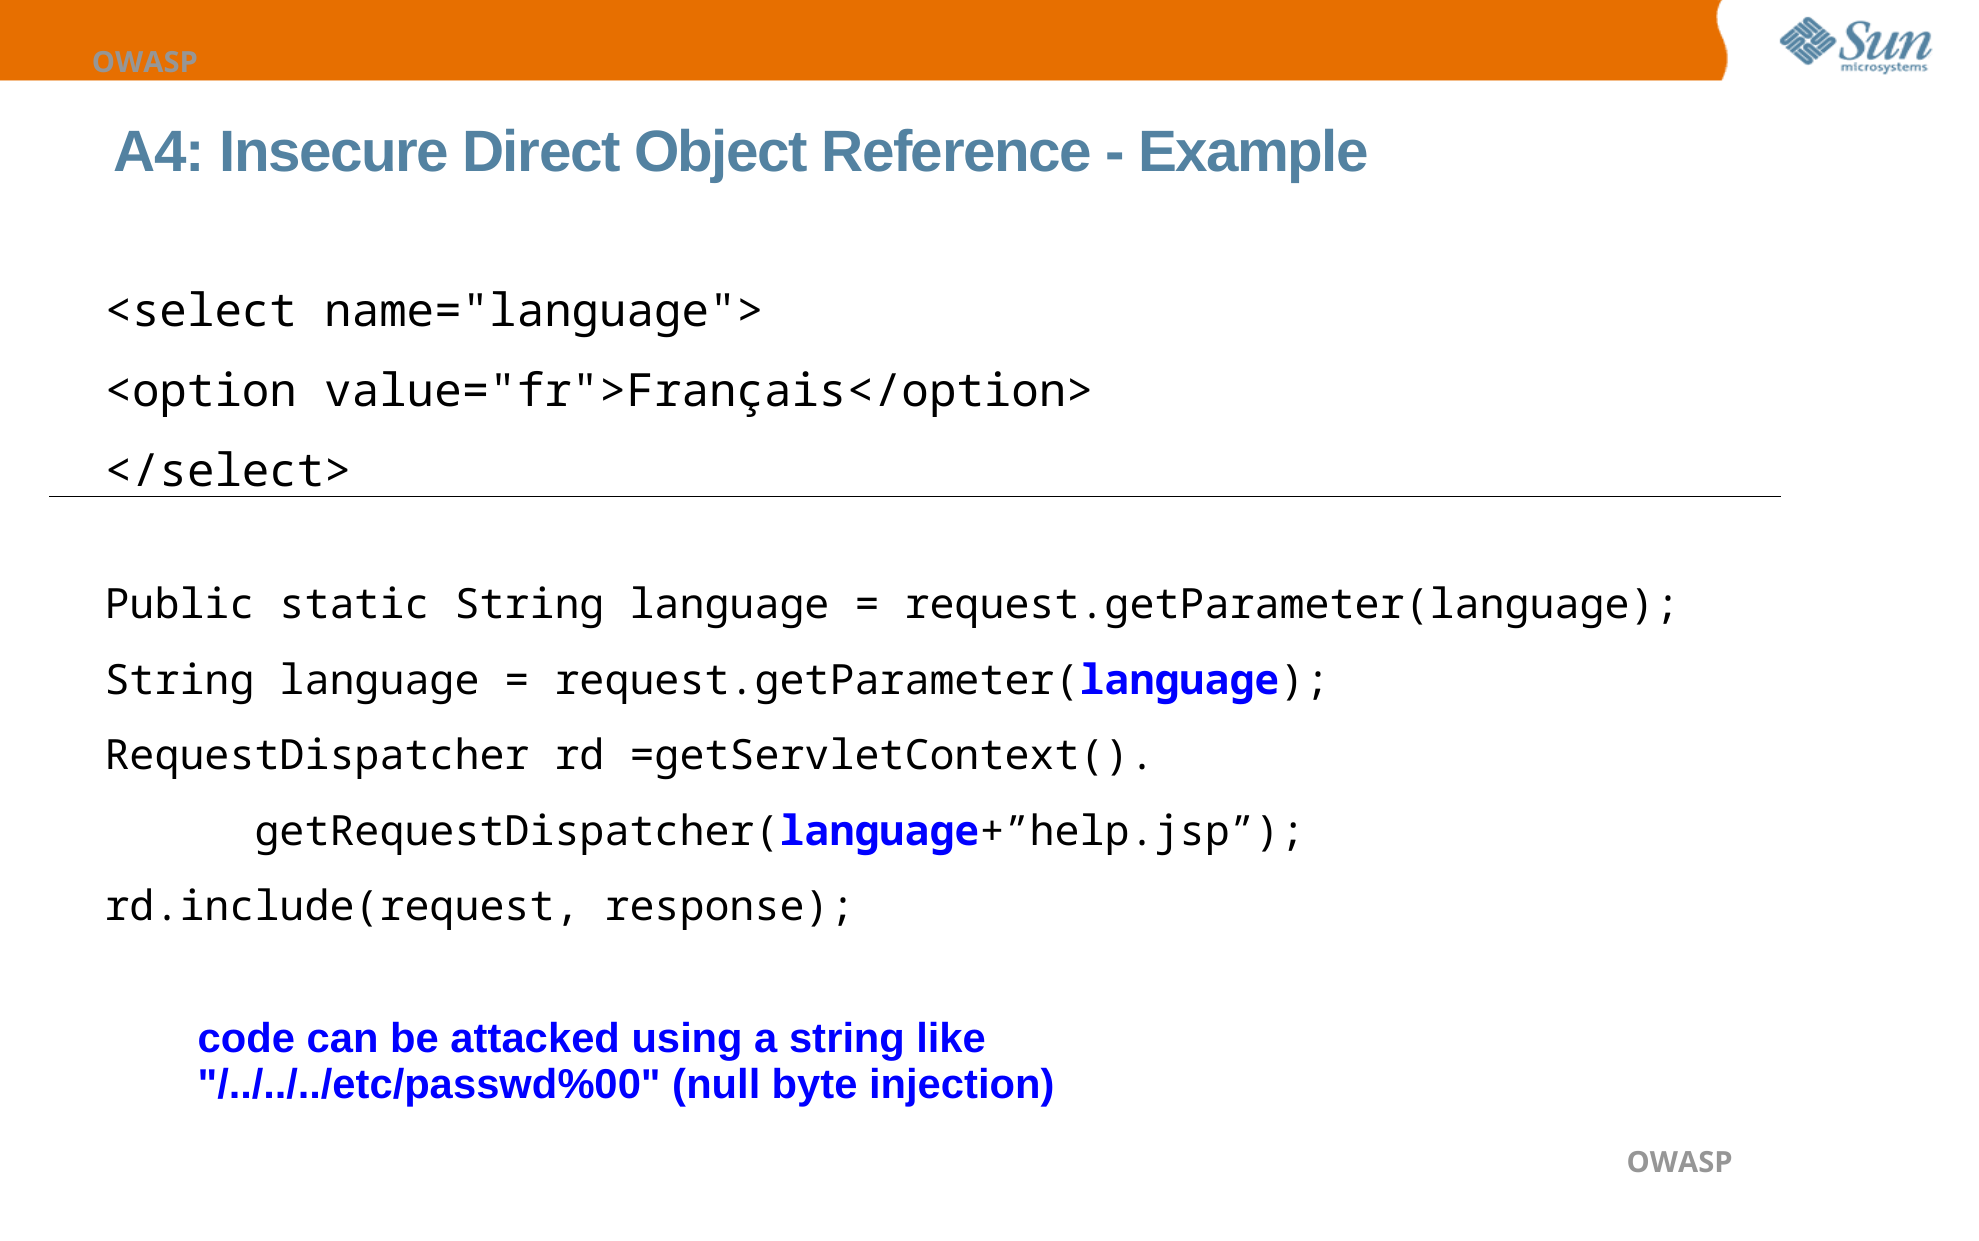

A4: Insecure Direct Object Reference - Example
# <select name="language">
<option value="fr">Français</option>
</select>
Public static String language = request.getParameter(language);
String language = request.getParameter(language);
RequestDispatcher rd =getServletContext().
 getRequestDispatcher(language+”help.jsp”);
rd.include(request, response);
code can be attacked using a string like
"/../../../etc/passwd%00" (null byte injection)